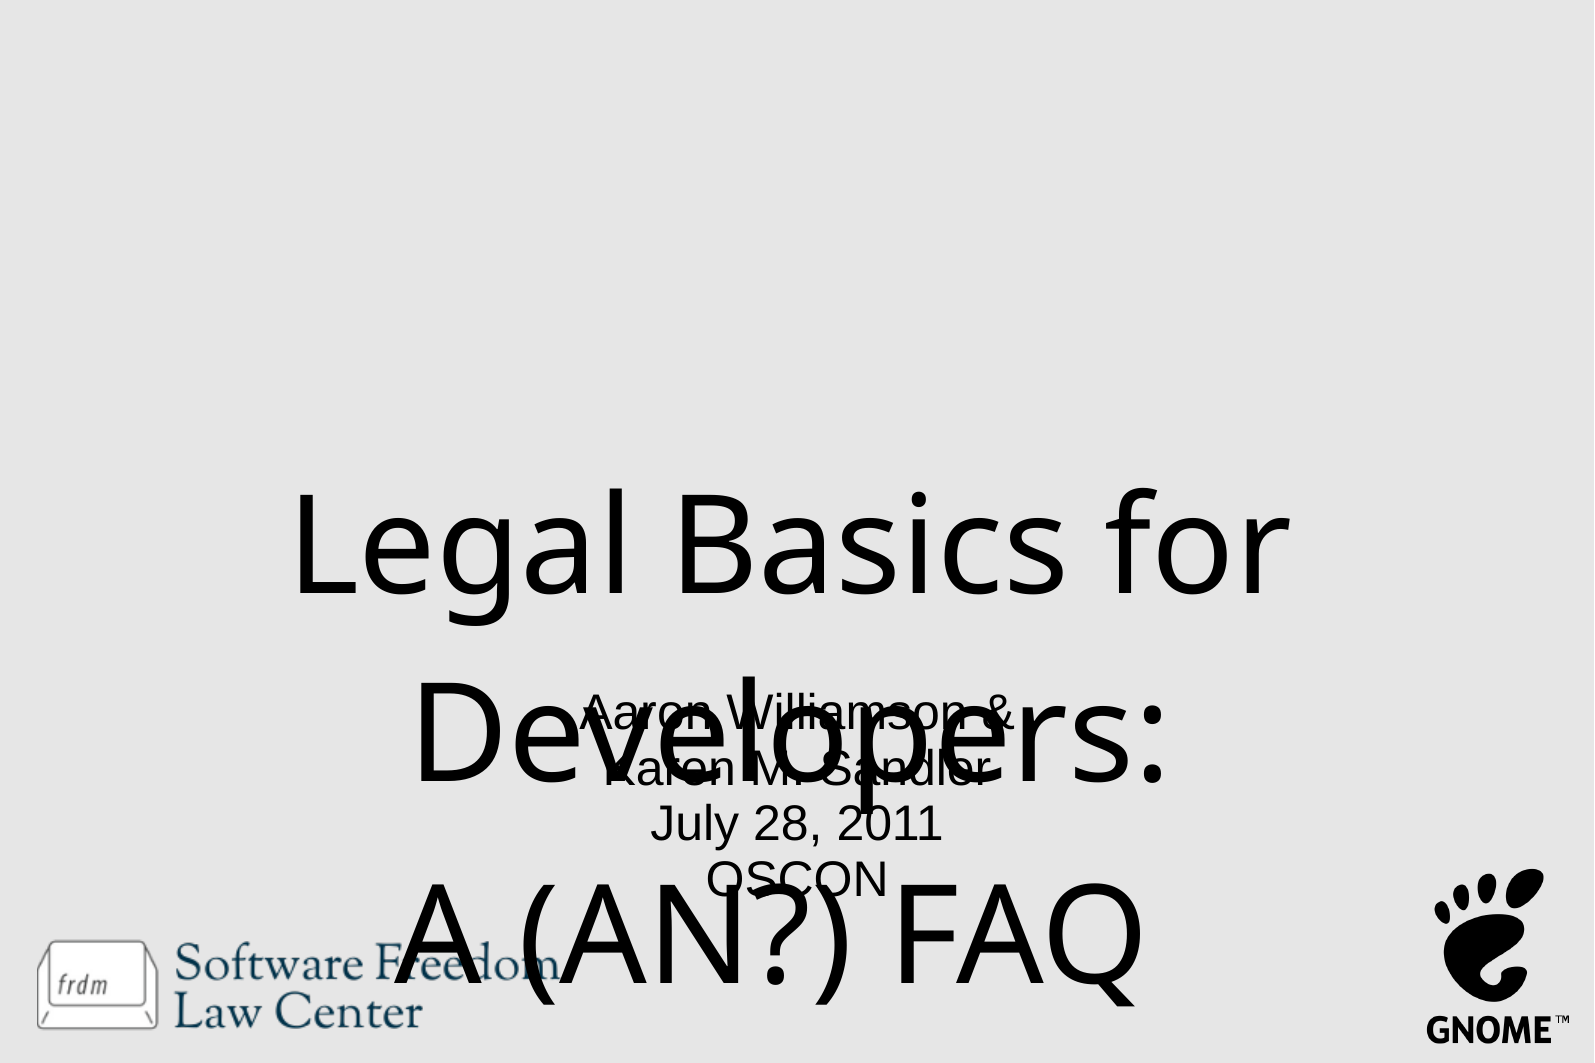

Legal Basics for Developers:
A (AN?) FAQ
Aaron Williamson & Karen M. Sandler
July 28, 2011
OSCON